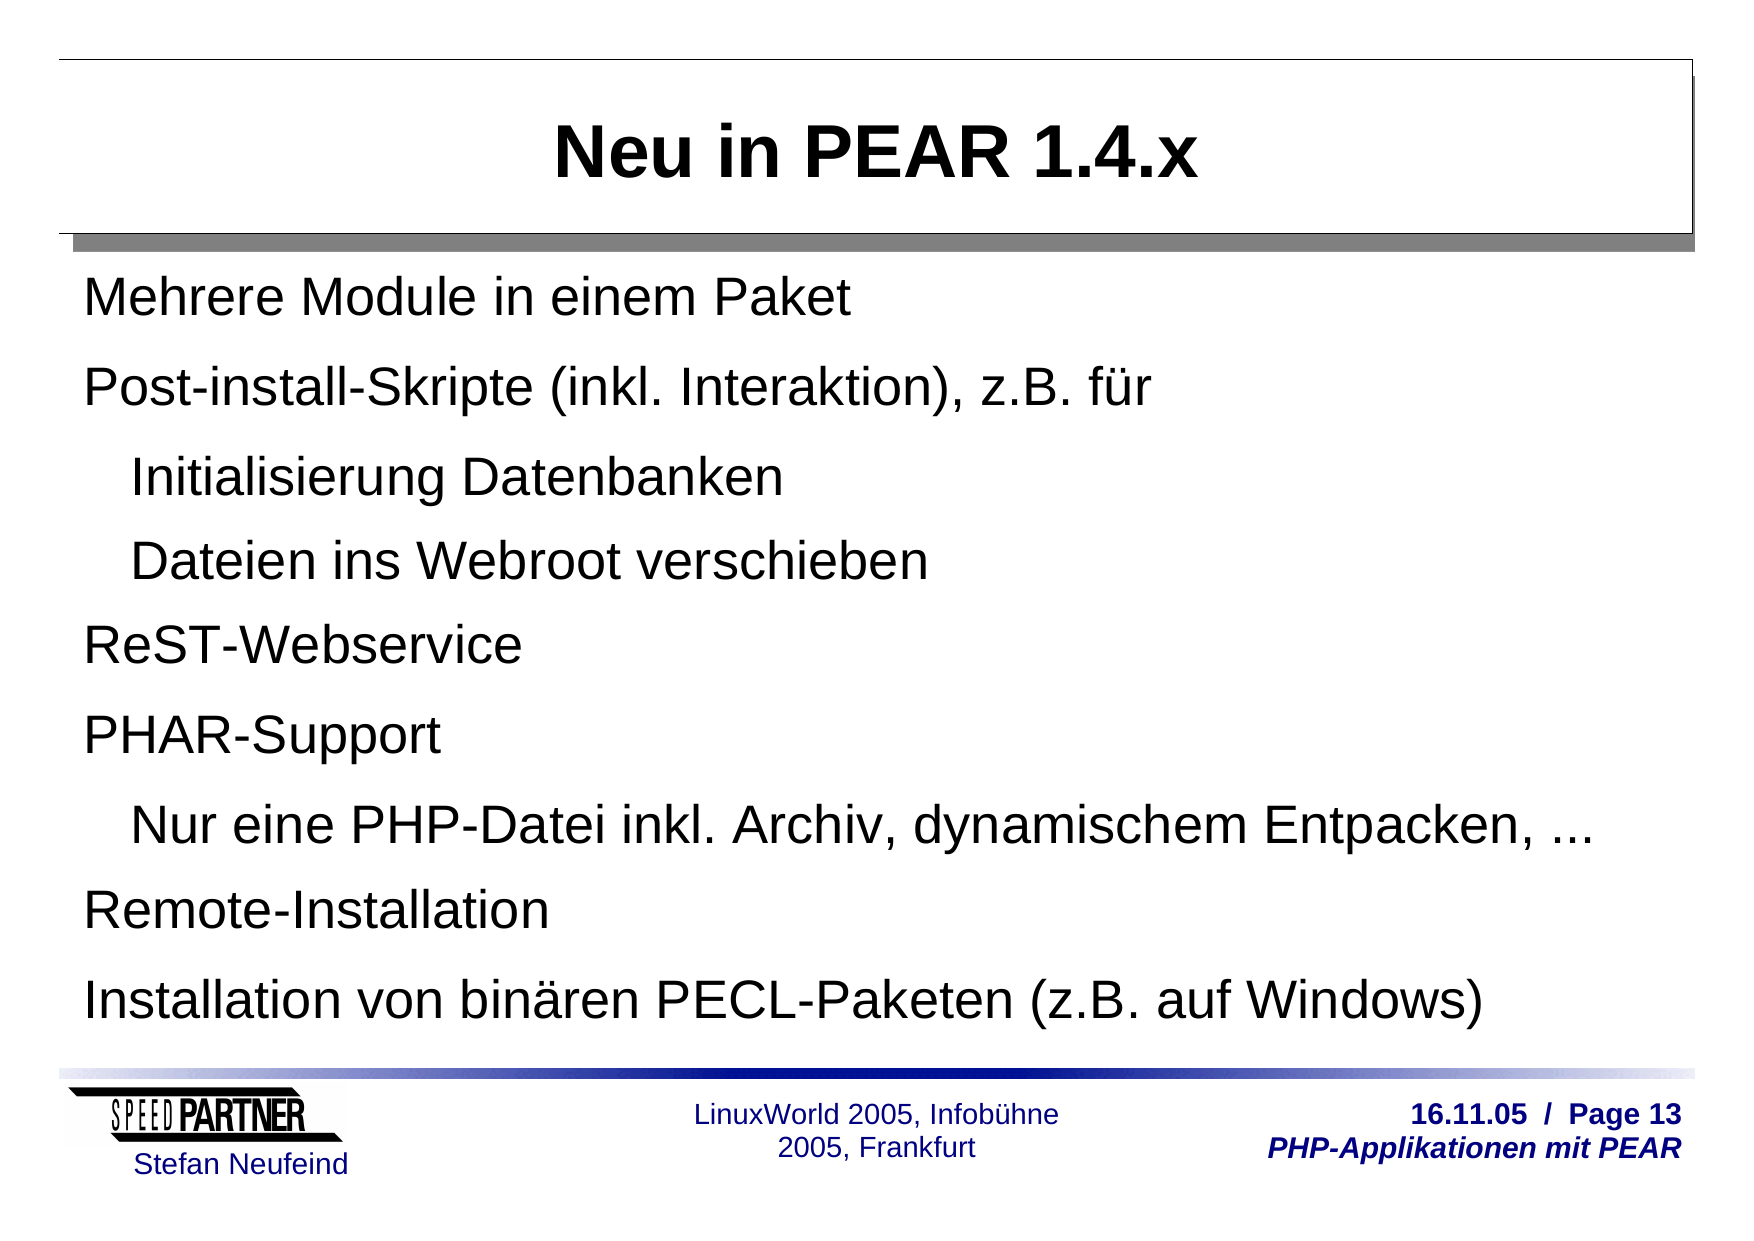

# Neu in PEAR 1.4.x
Mehrere Module in einem Paket
Post-install-Skripte (inkl. Interaktion), z.B. für
Initialisierung Datenbanken
Dateien ins Webroot verschieben
ReST-Webservice
PHAR-Support
Nur eine PHP-Datei inkl. Archiv, dynamischem Entpacken, ...
Remote-Installation
Installation von binären PECL-Paketen (z.B. auf Windows)